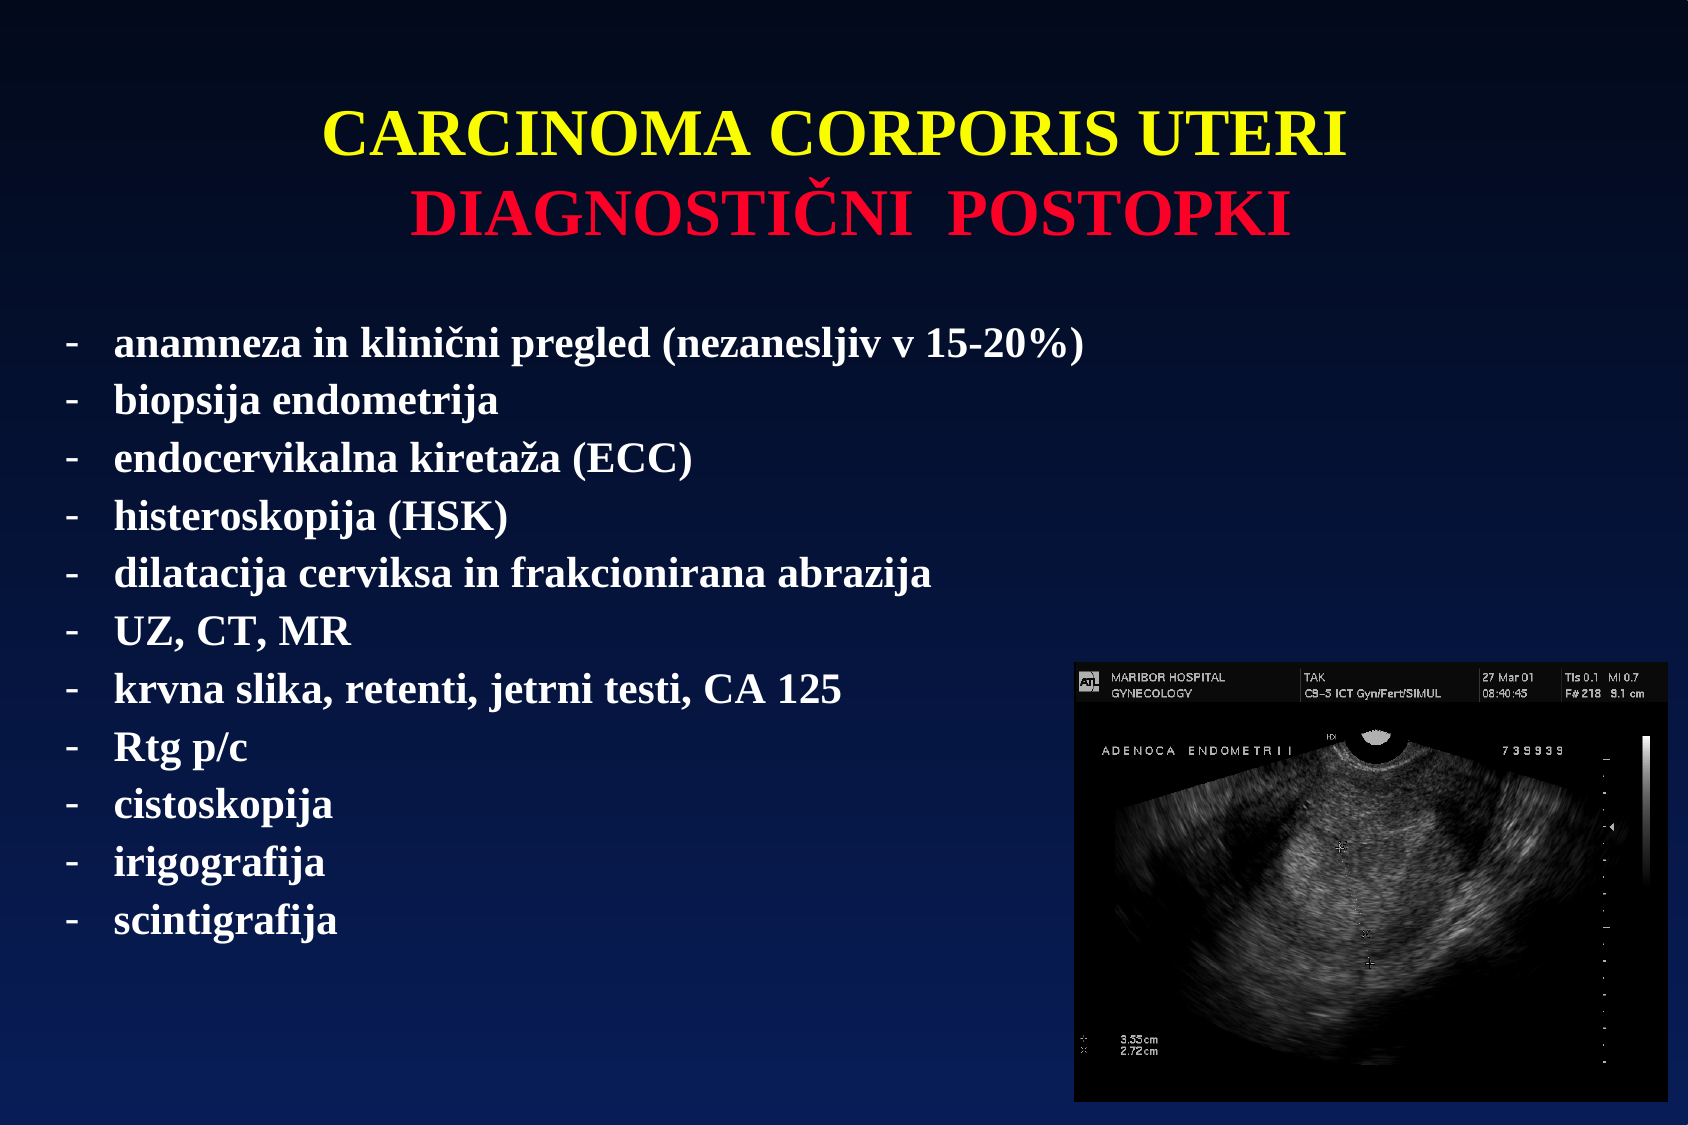

# CARCINOMA CORPORIS UTERI DIAGNOSTIČNI POSTOPKI
anamneza in klinični pregled (nezanesljiv v 15-20%)
biopsija endometrija
endocervikalna kiretaža (ECC)
histeroskopija (HSK)
dilatacija cerviksa in frakcionirana abrazija
UZ, CT, MR
krvna slika, retenti, jetrni testi, CA 125
Rtg p/c
cistoskopija
irigografija
scintigrafija